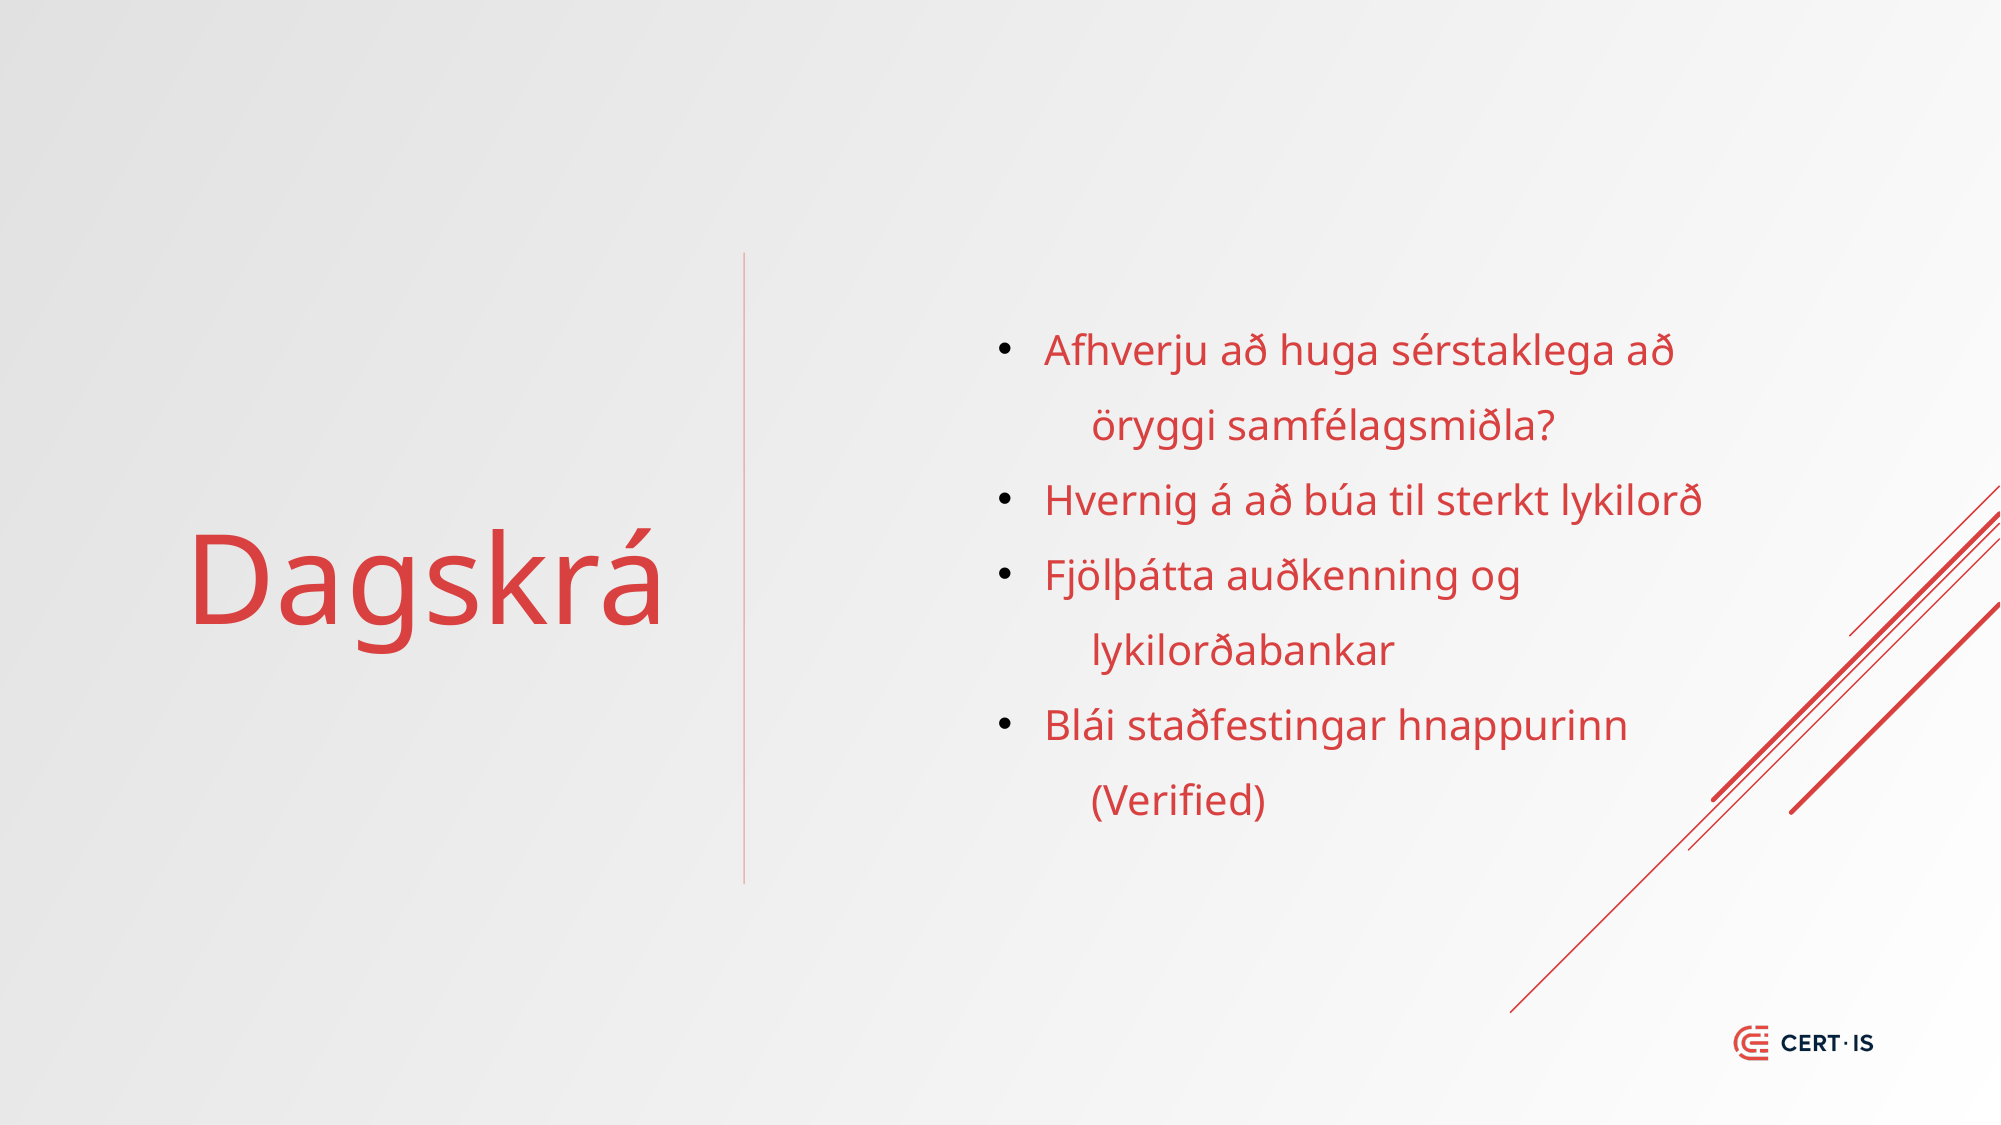

Afhverju að huga sérstaklega að öryggi samfélagsmiðla?
Hvernig á að búa til sterkt lykilorð
Fjölþátta auðkenning og lykilorðabankar
Blái staðfestingar hnappurinn (Verified)
Dagskrá